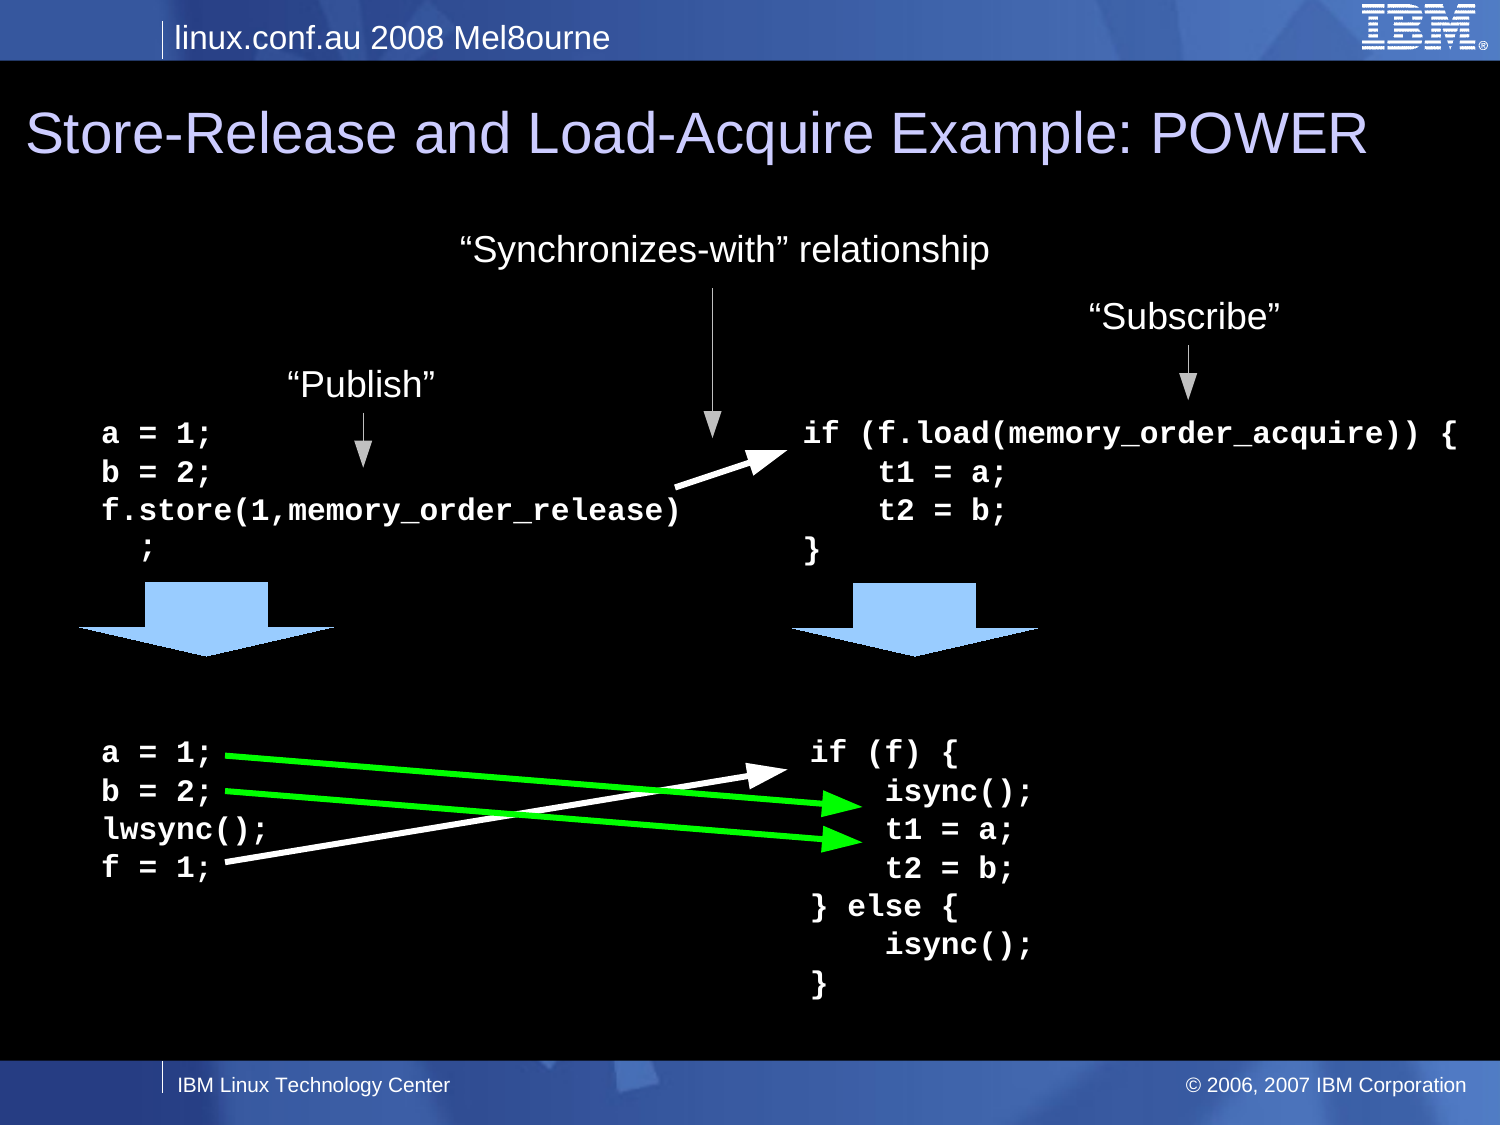

# Store-Release and Load-Acquire Example: POWER
“Synchronizes-with” relationship
“Subscribe”
“Publish”
a = 1;
b = 2;
f.store(1,memory_order_release);
if (f.load(memory_order_acquire)) {
 t1 = a;
 t2 = b;
}
a = 1;
b = 2;
lwsync();
f = 1;
if (f) {
 isync();
 t1 = a;
 t2 = b;
} else {
 isync();
}